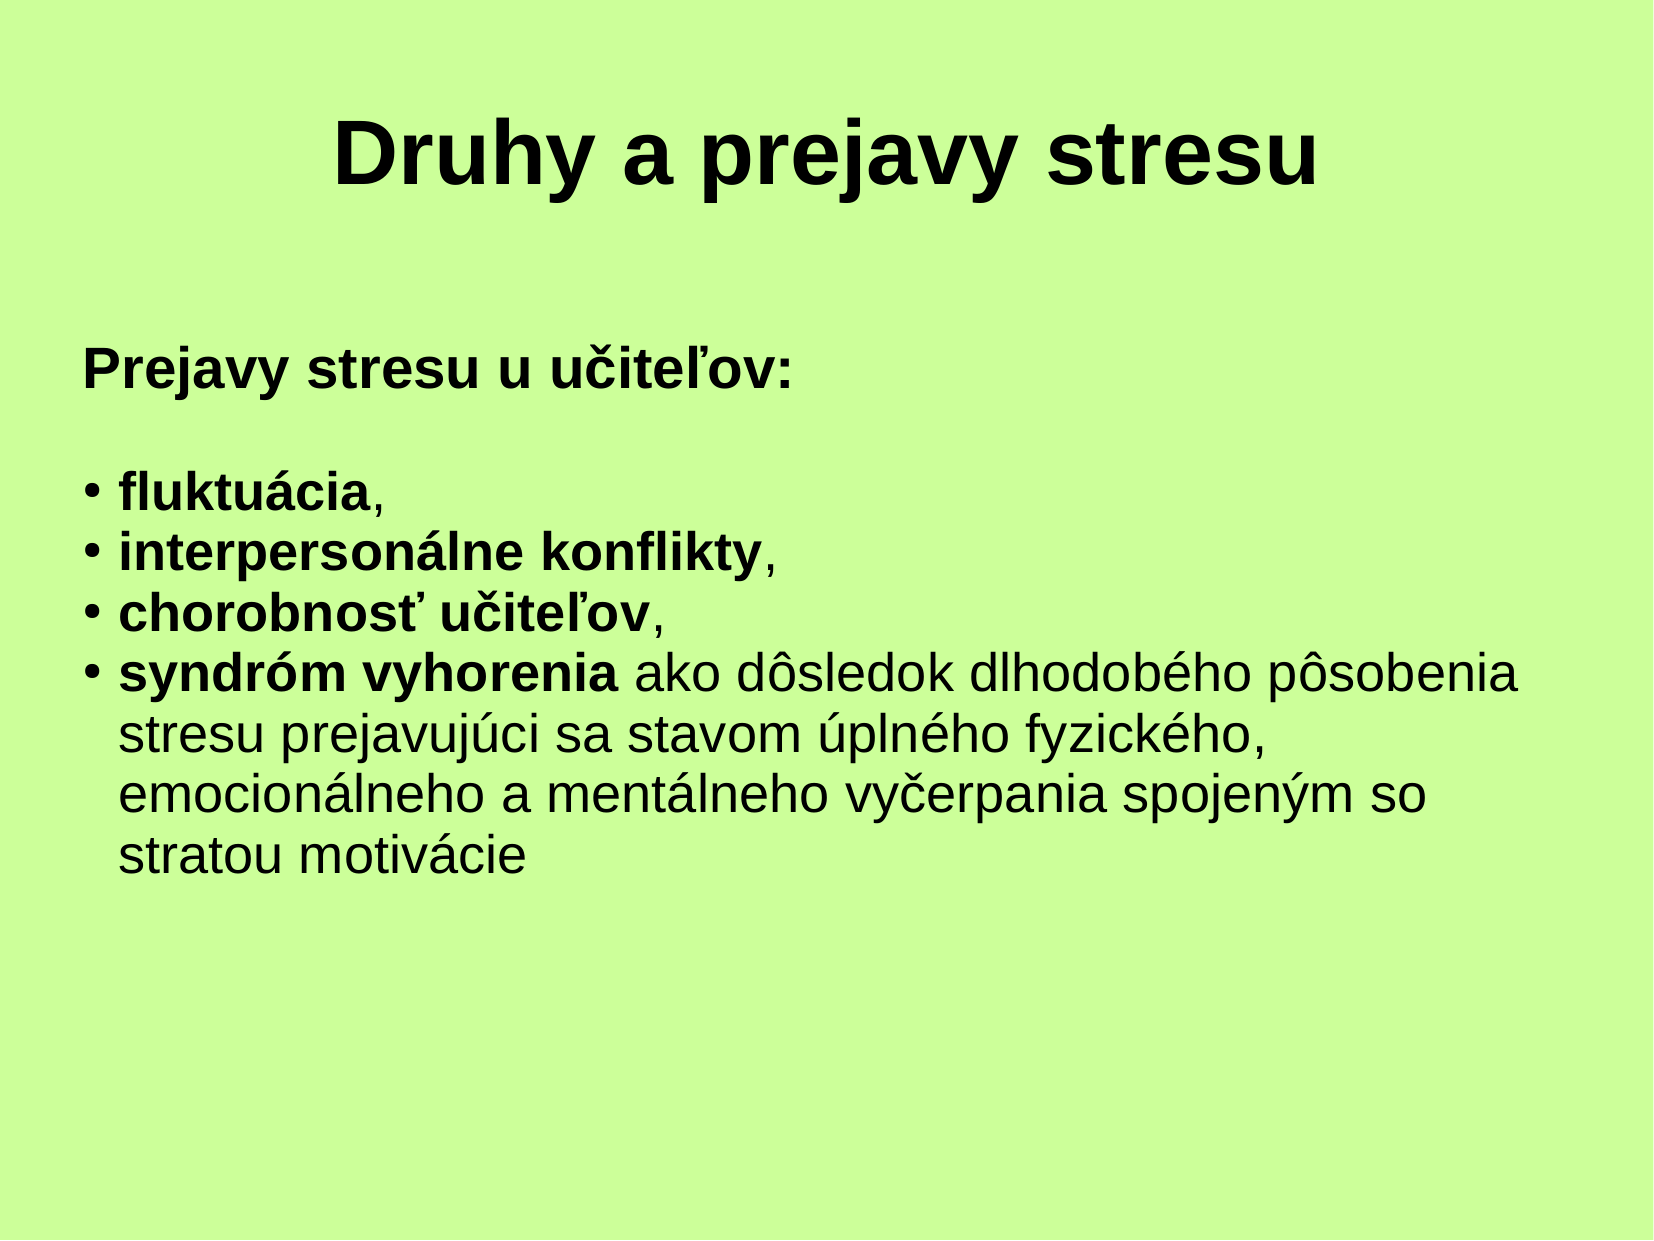

# Druhy a prejavy stresu
Prejavy stresu u učiteľov:
fluktuácia,
interpersonálne konflikty,
chorobnosť učiteľov,
syndróm vyhorenia ako dôsledok dlhodobého pôsobenia stresu prejavujúci sa stavom úplného fyzického, emocionálneho a mentálneho vyčerpania spojeným so stratou motivácie